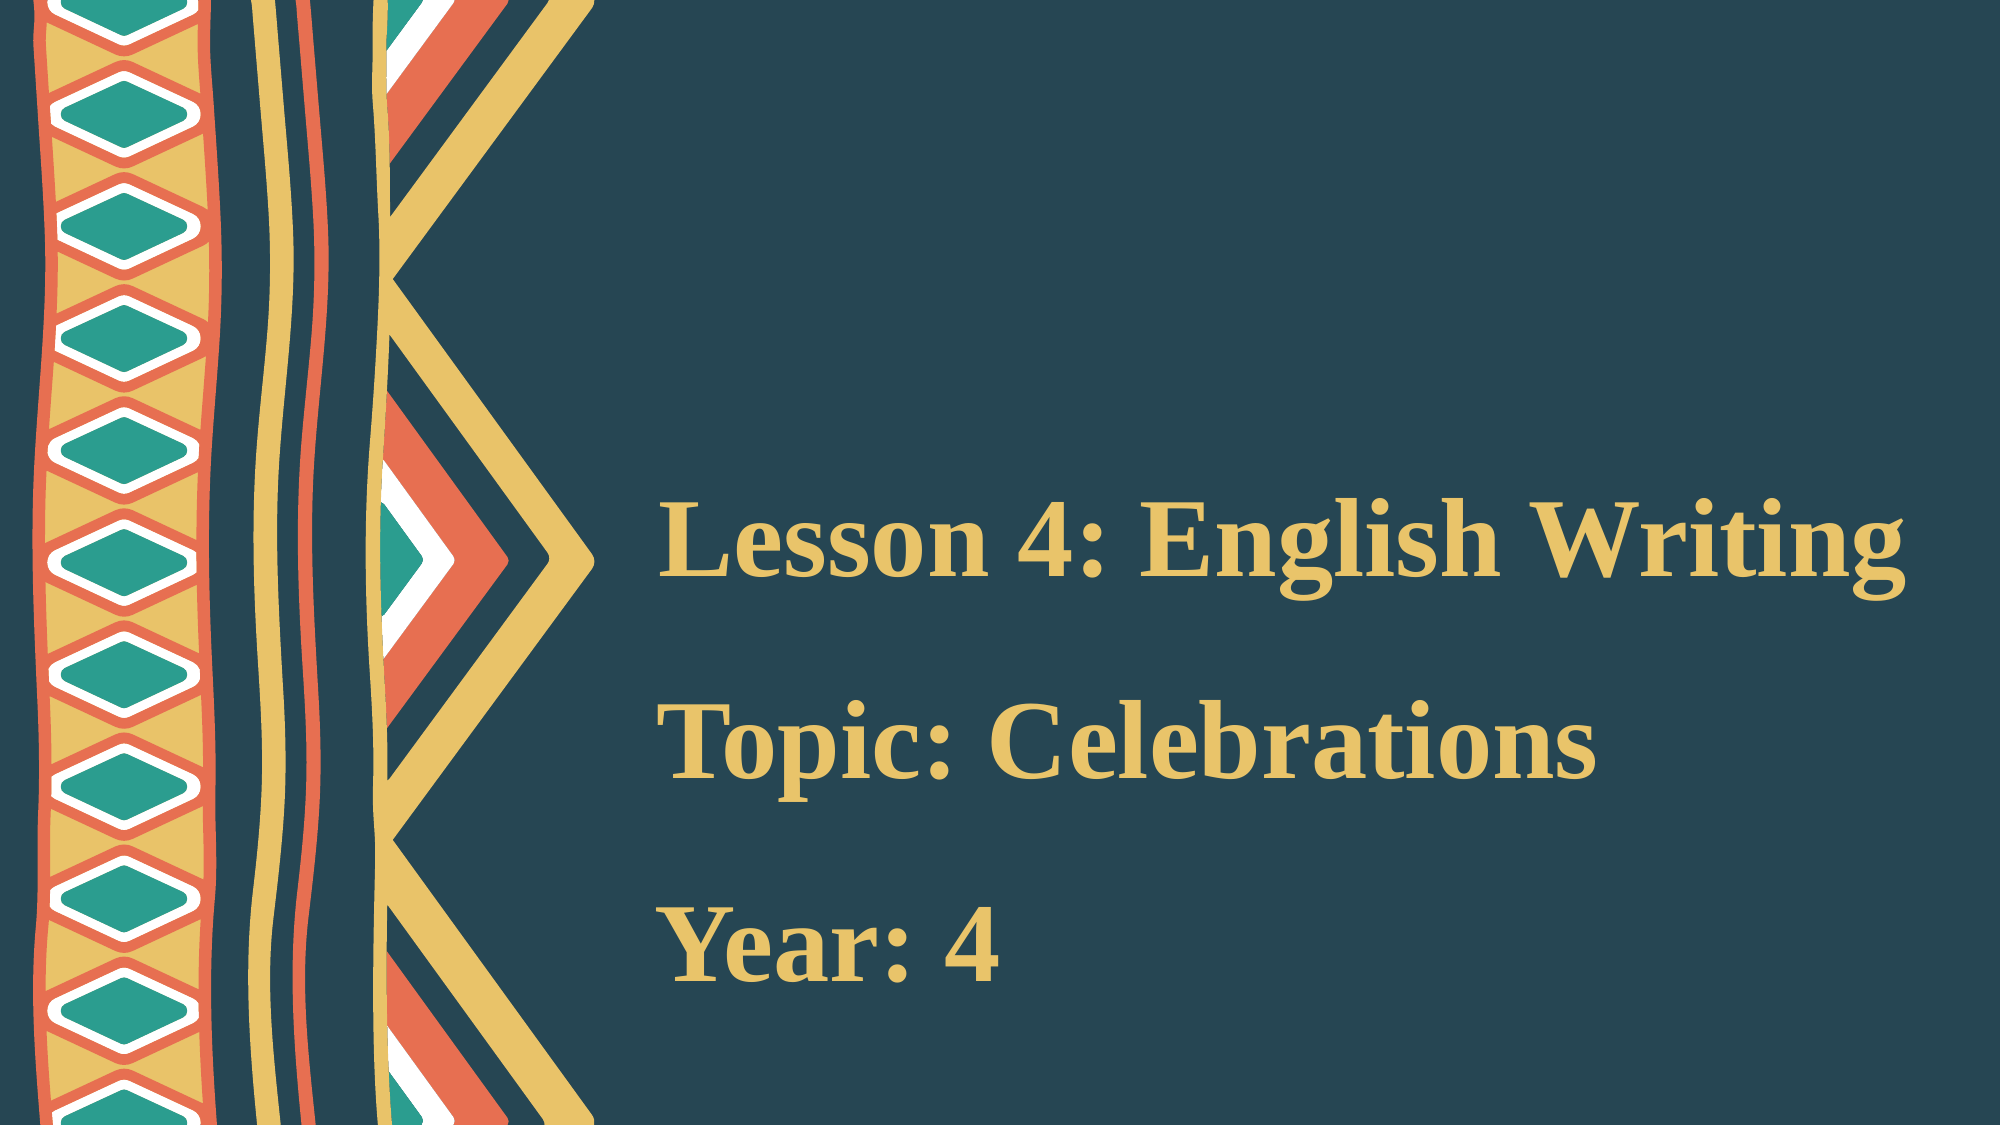

# Lesson 4: English Writing Topic: Celebrations Year: 4